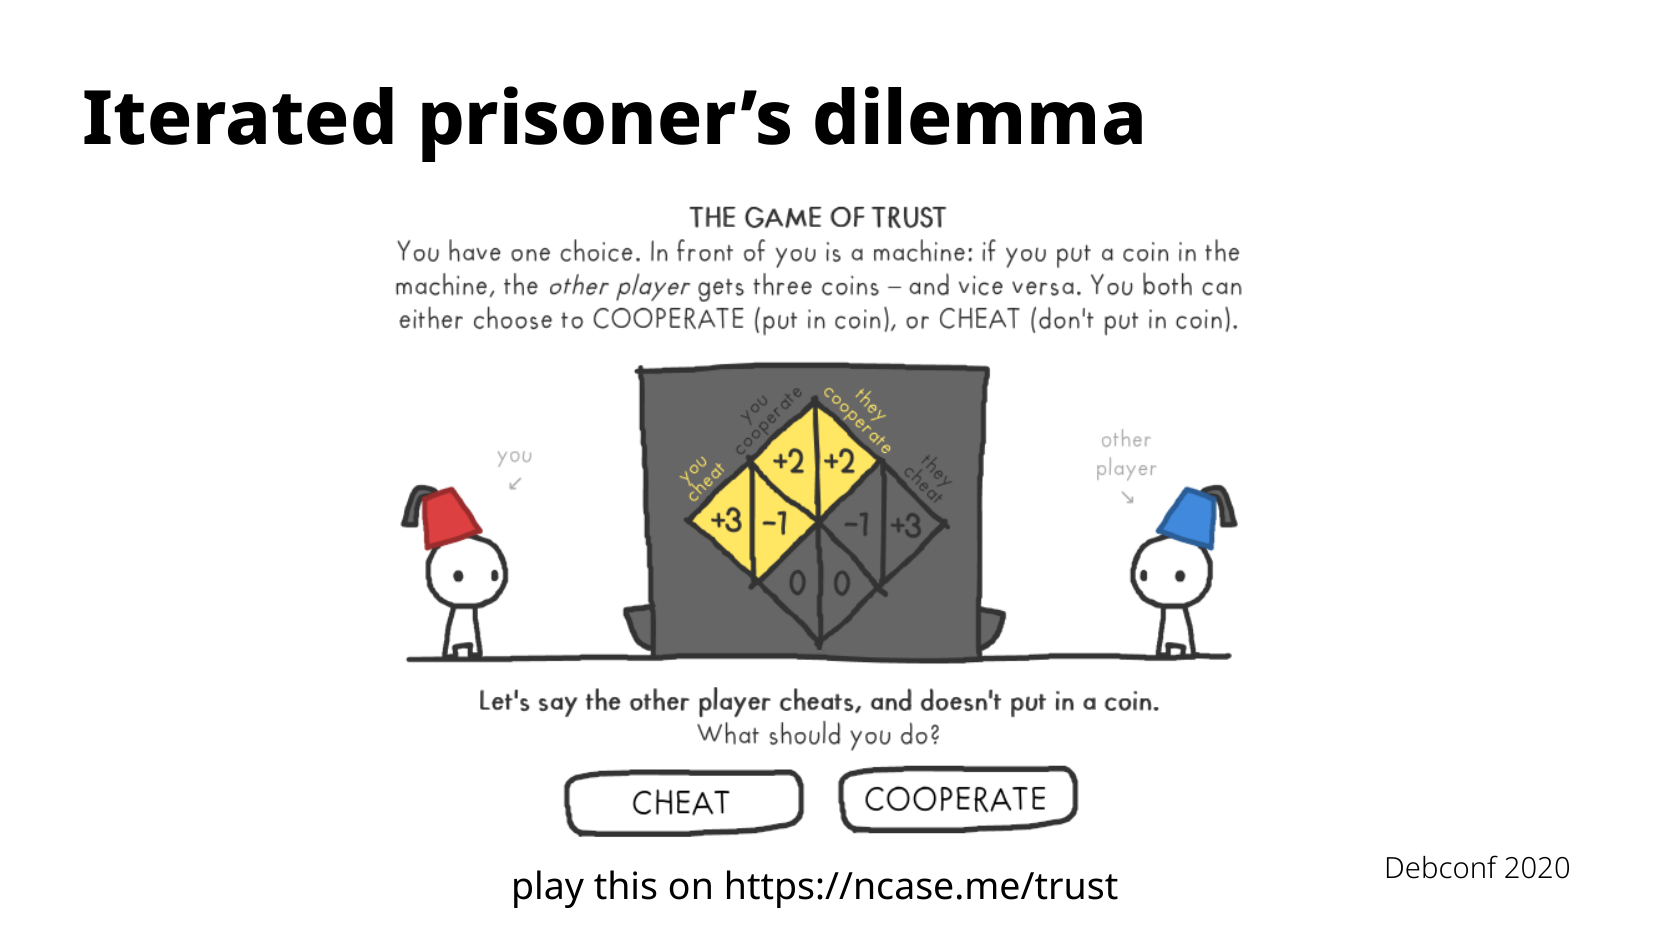

# Iterated prisoner’s dilemma
Debconf 2020
play this on https://ncase.me/trust